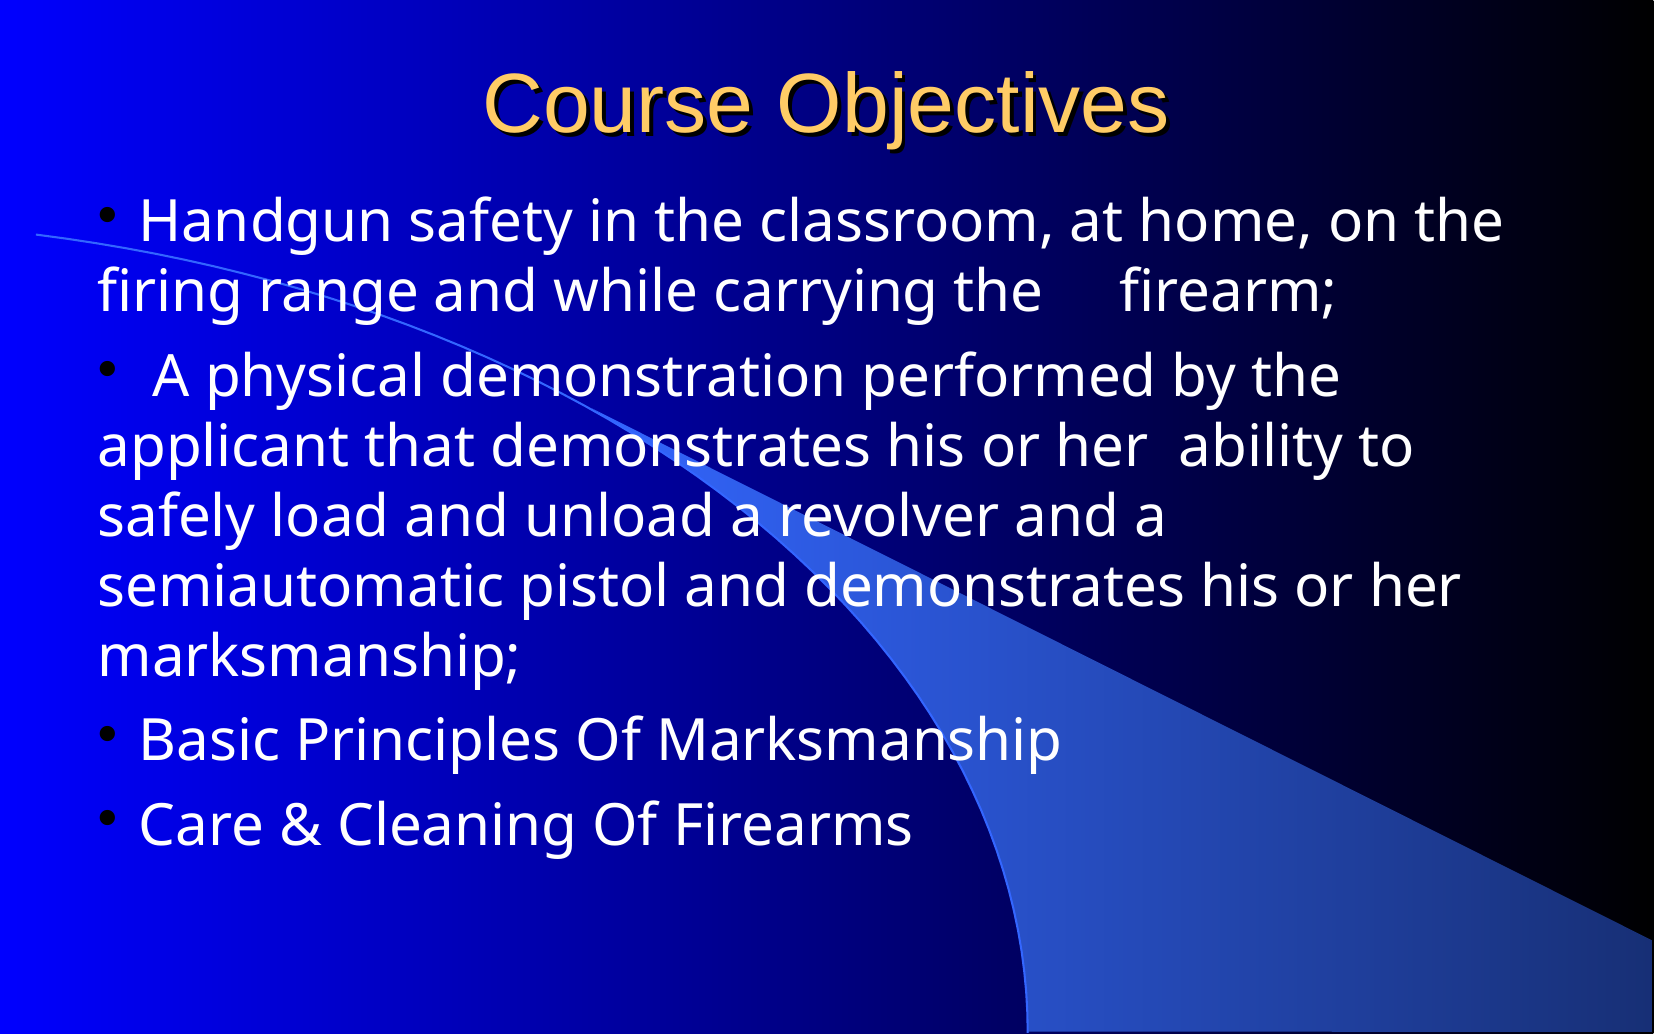

# Course Objectives
 Handgun safety in the classroom, at home, on the firing range and while carrying the firearm;
 A physical demonstration performed by the applicant that demonstrates his or her ability to safely load and unload a revolver and a semiautomatic pistol and demonstrates his or her marksmanship;
 Basic Principles Of Marksmanship
 Care & Cleaning Of Firearms